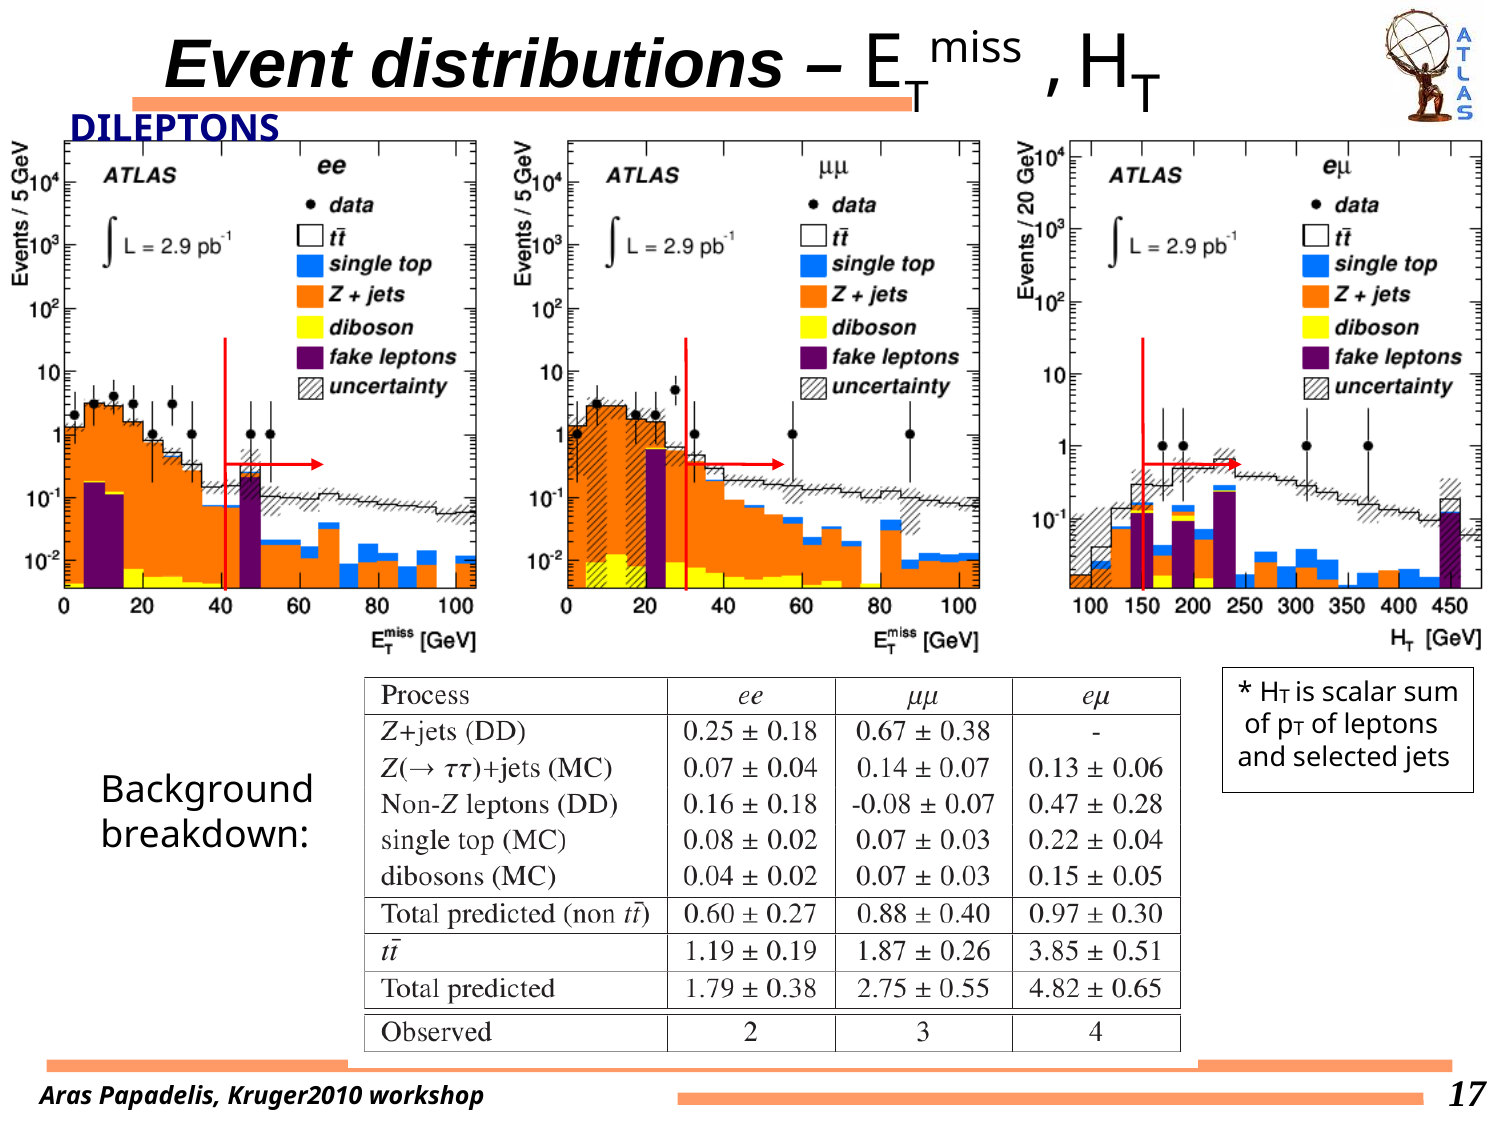

# Event distributions – ETmiss , HT
DILEPTONS
* HT is scalar sum
 of pT of leptons
and selected jets
Background
breakdown: